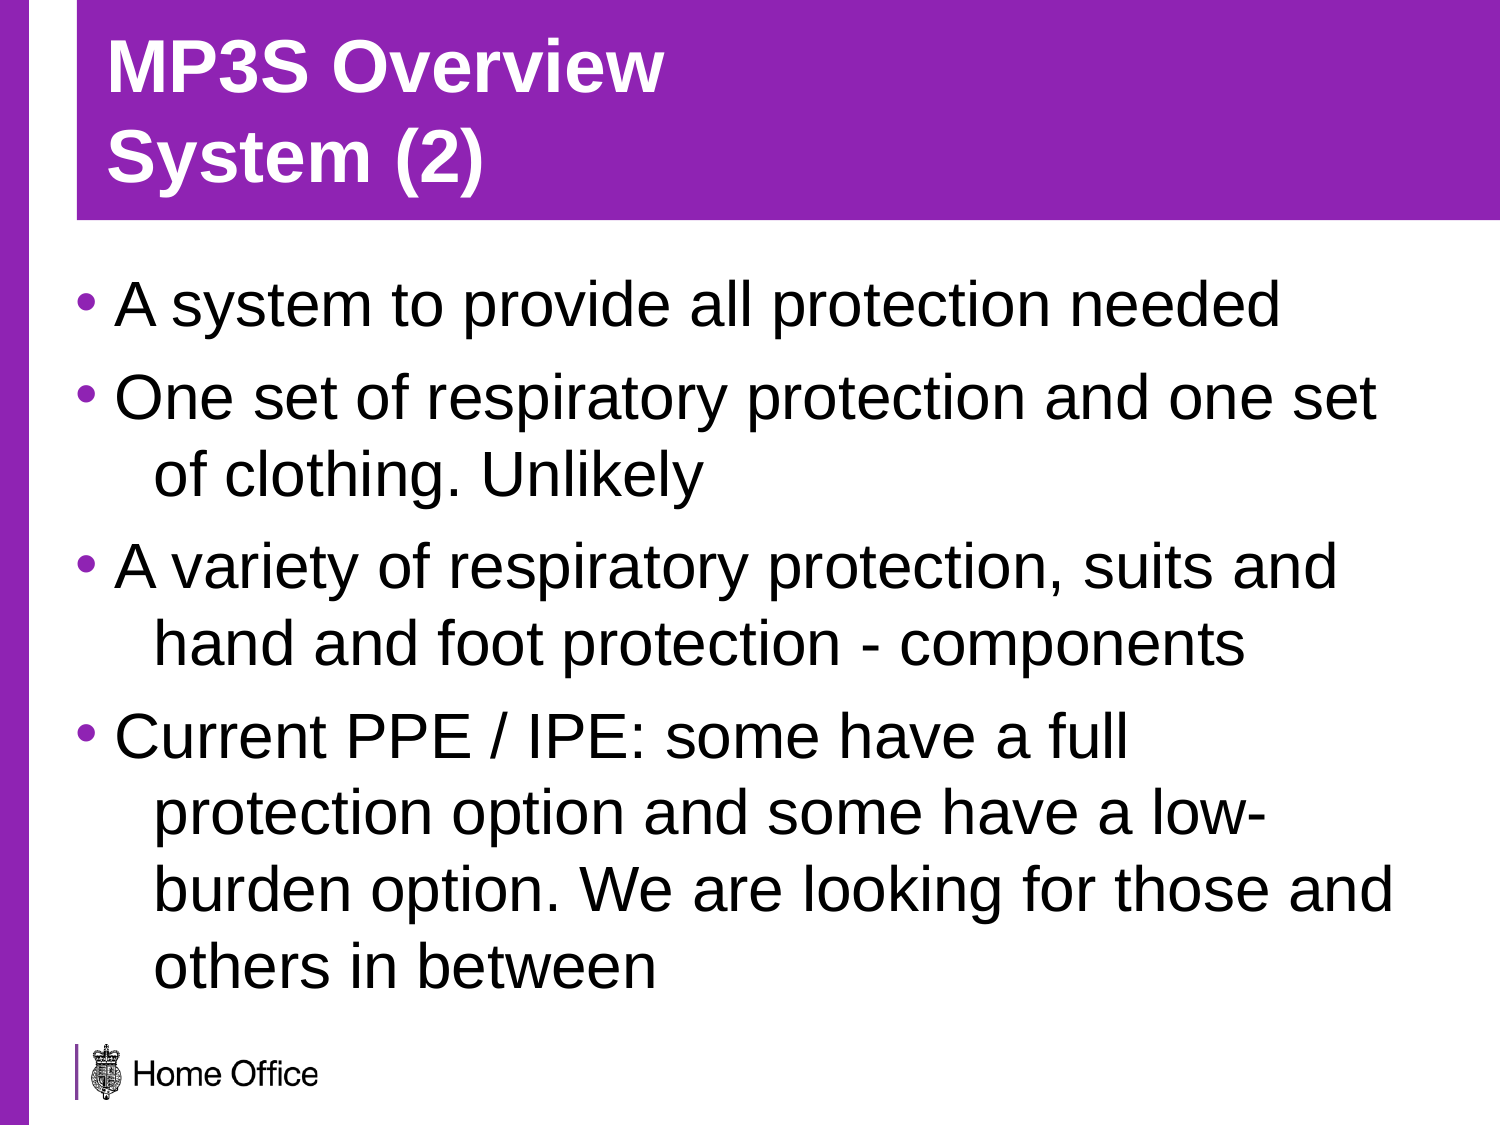

# MP3S Overview System (2)
A system to provide all protection needed
One set of respiratory protection and one set of clothing. Unlikely
A variety of respiratory protection, suits and hand and foot protection - components
Current PPE / IPE: some have a full protection option and some have a low-burden option. We are looking for those and others in between